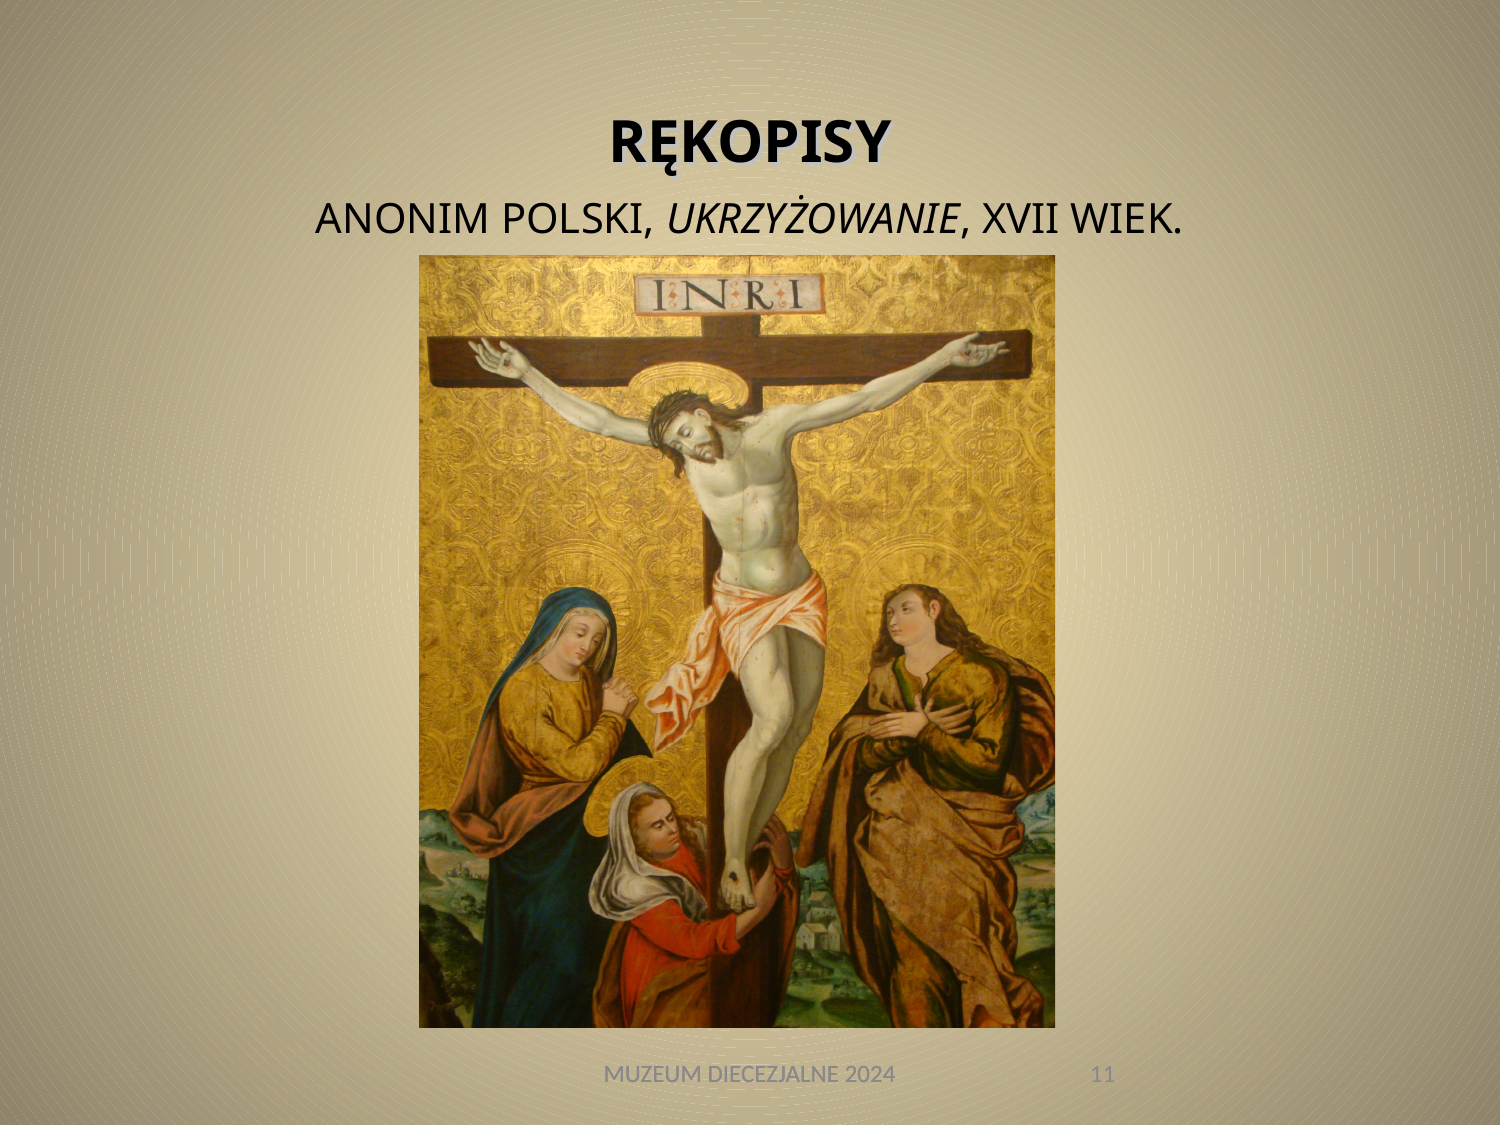

# RĘKOPISY
ANONIM POLSKI, UKRZYŻOWANIE, XVII WIEK.
MUZEUM DIECEZJALNE 2024
MUZEUM DIECEZJALNE 2024